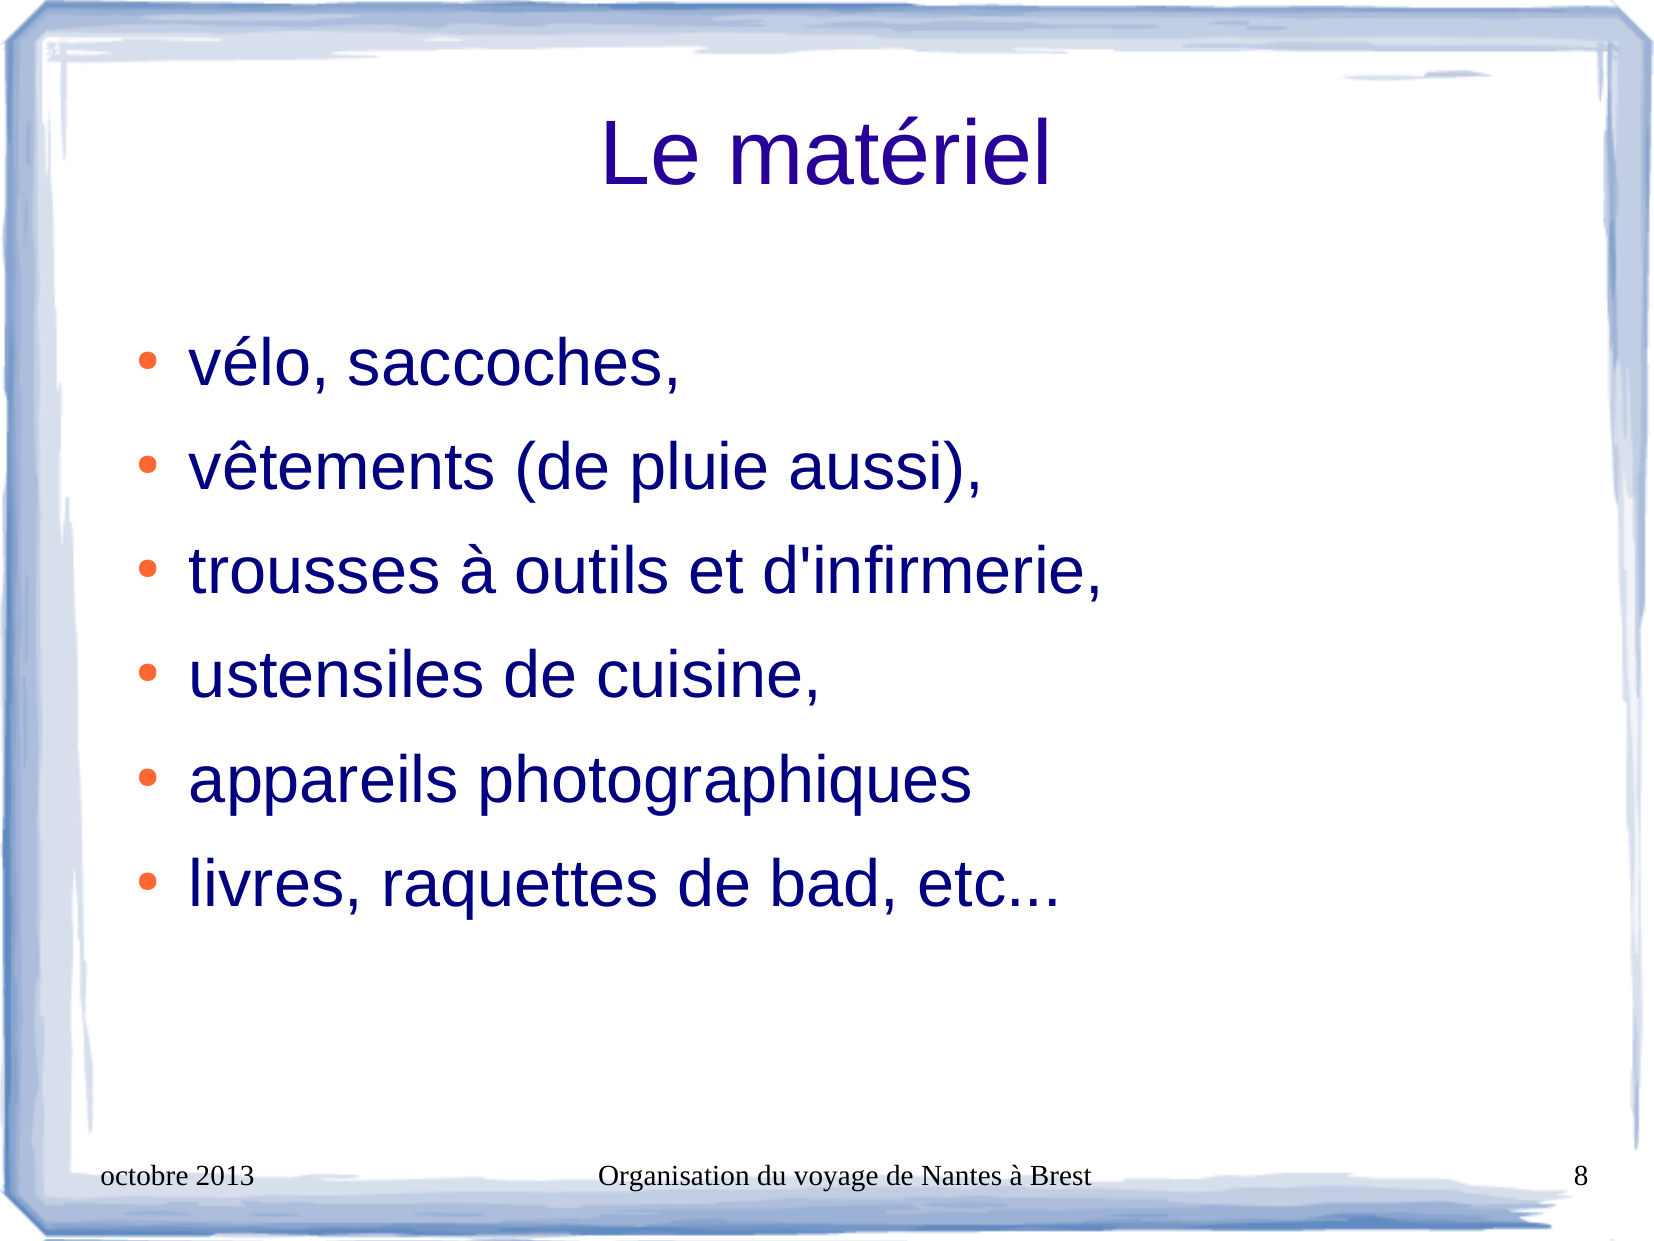

# Le matériel
vélo, saccoches,
vêtements (de pluie aussi),
trousses à outils et d'infirmerie,
ustensiles de cuisine,
appareils photographiques
livres, raquettes de bad, etc...
octobre 2013
Organisation du voyage de Nantes à Brest
8